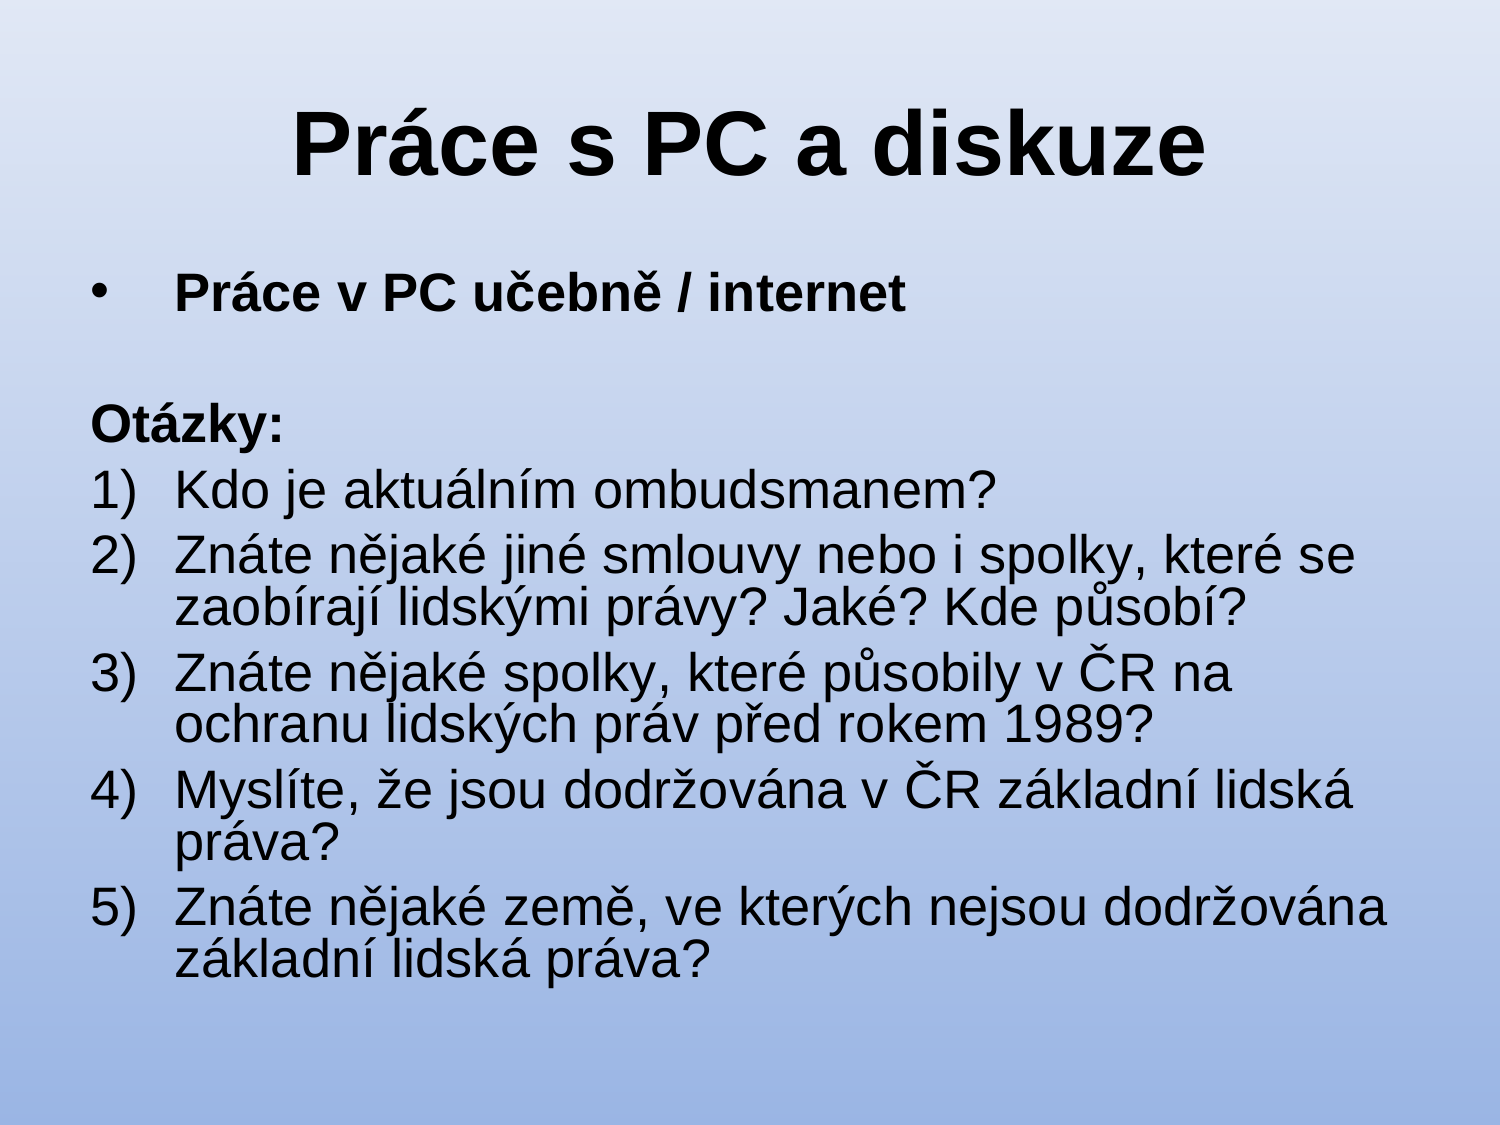

# Práce s PC a diskuze
Práce v PC učebně / internet
Otázky:
Kdo je aktuálním ombudsmanem?
Znáte nějaké jiné smlouvy nebo i spolky, které se zaobírají lidskými právy? Jaké? Kde působí?
Znáte nějaké spolky, které působily v ČR na ochranu lidských práv před rokem 1989?
Myslíte, že jsou dodržována v ČR základní lidská práva?
Znáte nějaké země, ve kterých nejsou dodržována základní lidská práva?